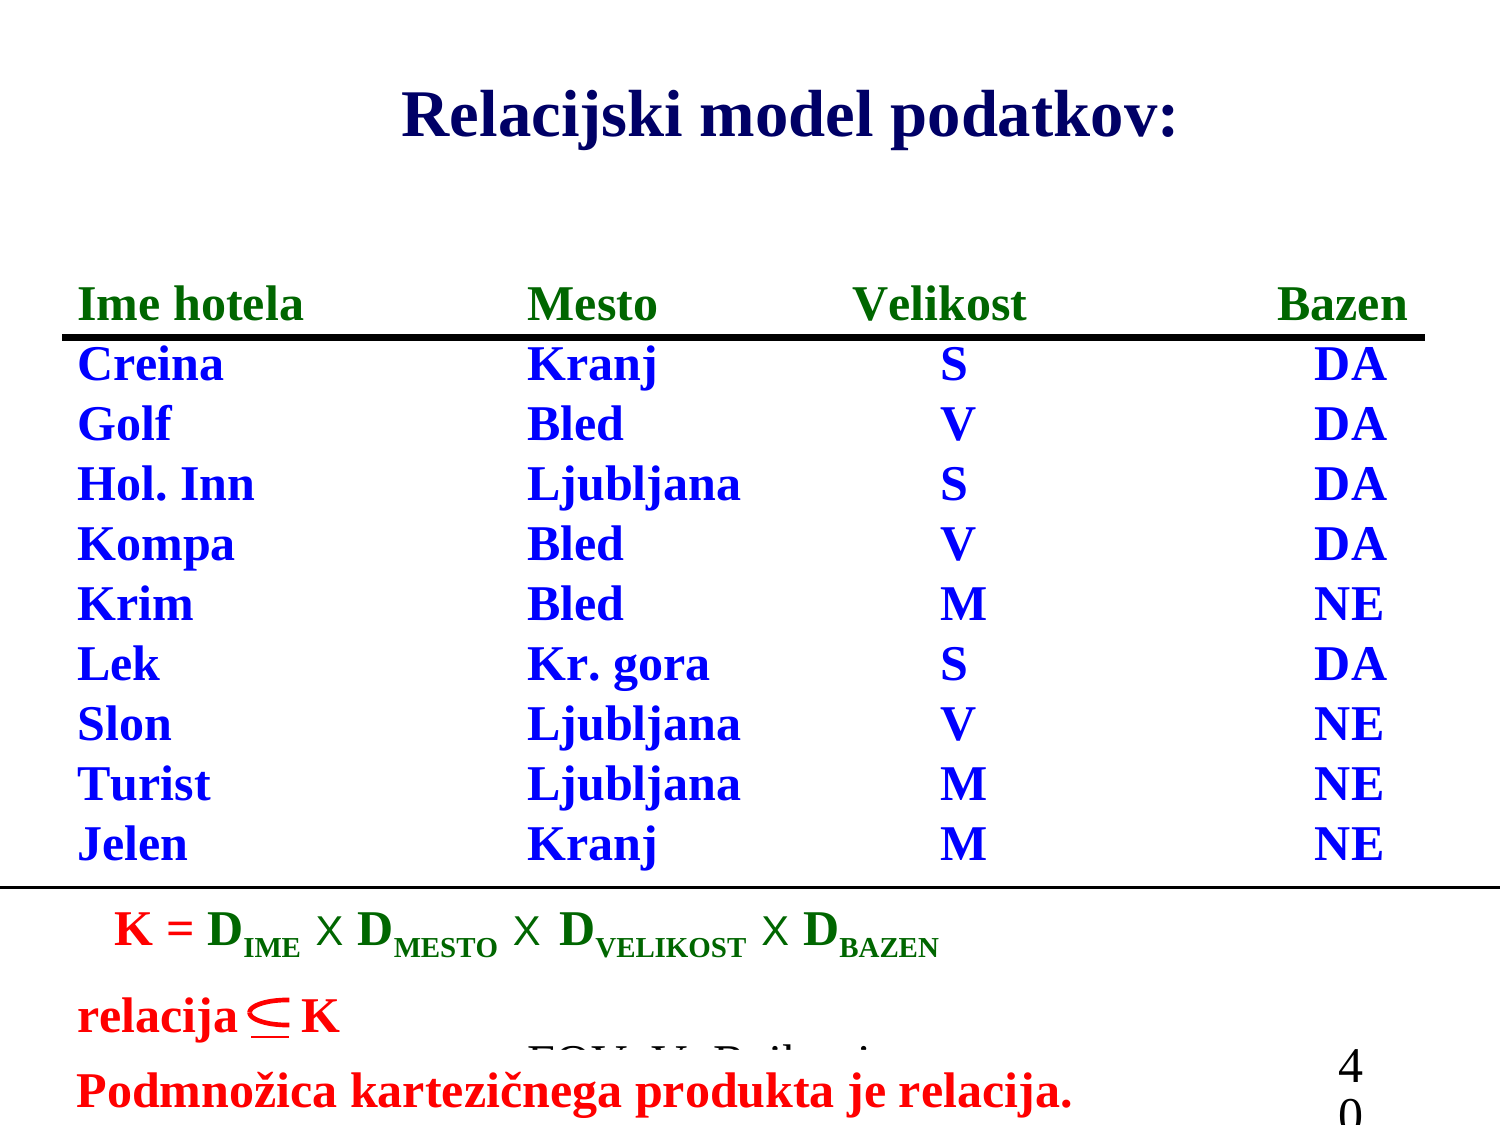

Relacijski model podatkov:
Ime hotela		Mesto		 Velikost		Bazen
Creina			Kranj		 S			 DA
Golf			Bled		 V			 DA
Hol. Inn		Ljubljana	 S			 DA
Kompa		Bled		 V			 DA
Krim			Bled		 M		 NE
Lek			Kr. gora	 S			 DA
Slon			Ljubljana	 V			 NE
Turist			Ljubljana	 M		 NE
Jelen			Kranj		 M		 NE
K = DIME X DMESTO X DVELIKOST X DBAZEN
relacija K
FOV, V. Rajkovic
40
Podmnožica kartezičnega produkta je relacija.